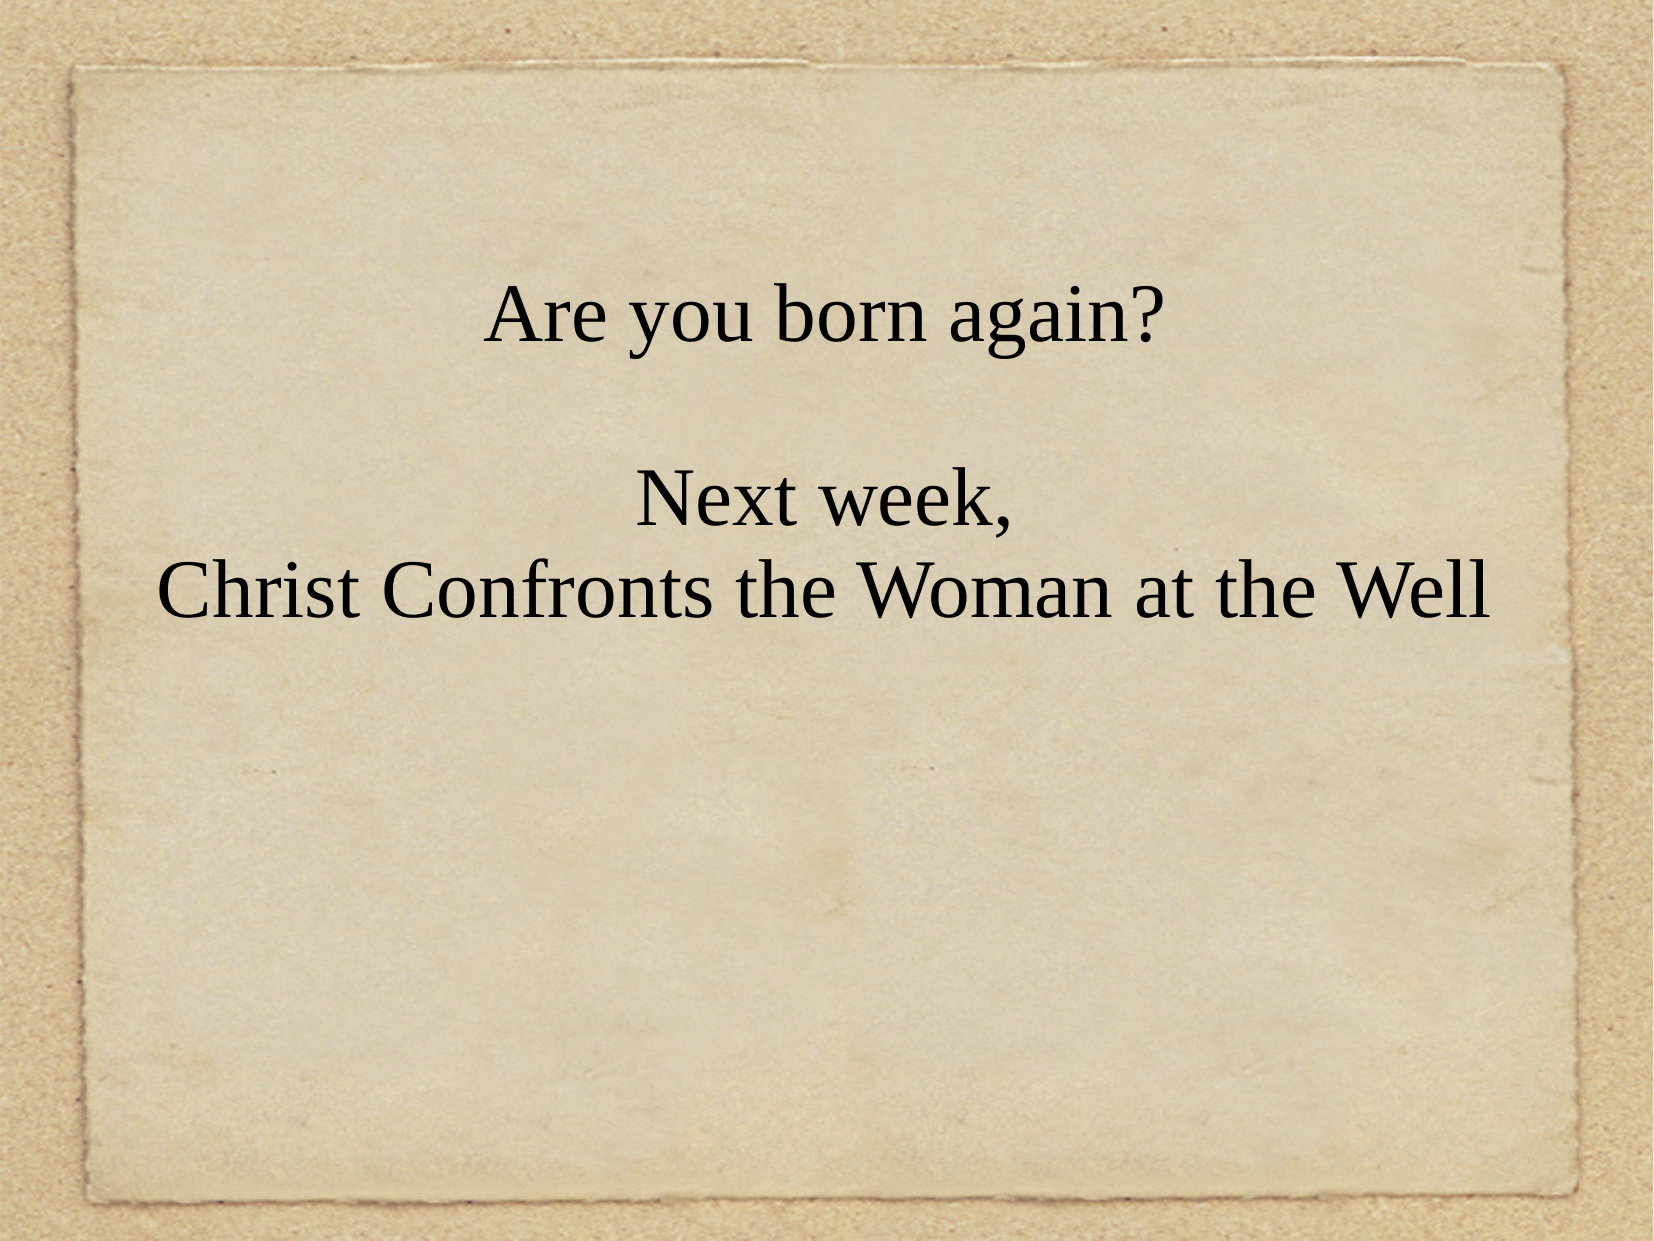

Are you born again?
Next week,
Christ Confronts the Woman at the Well